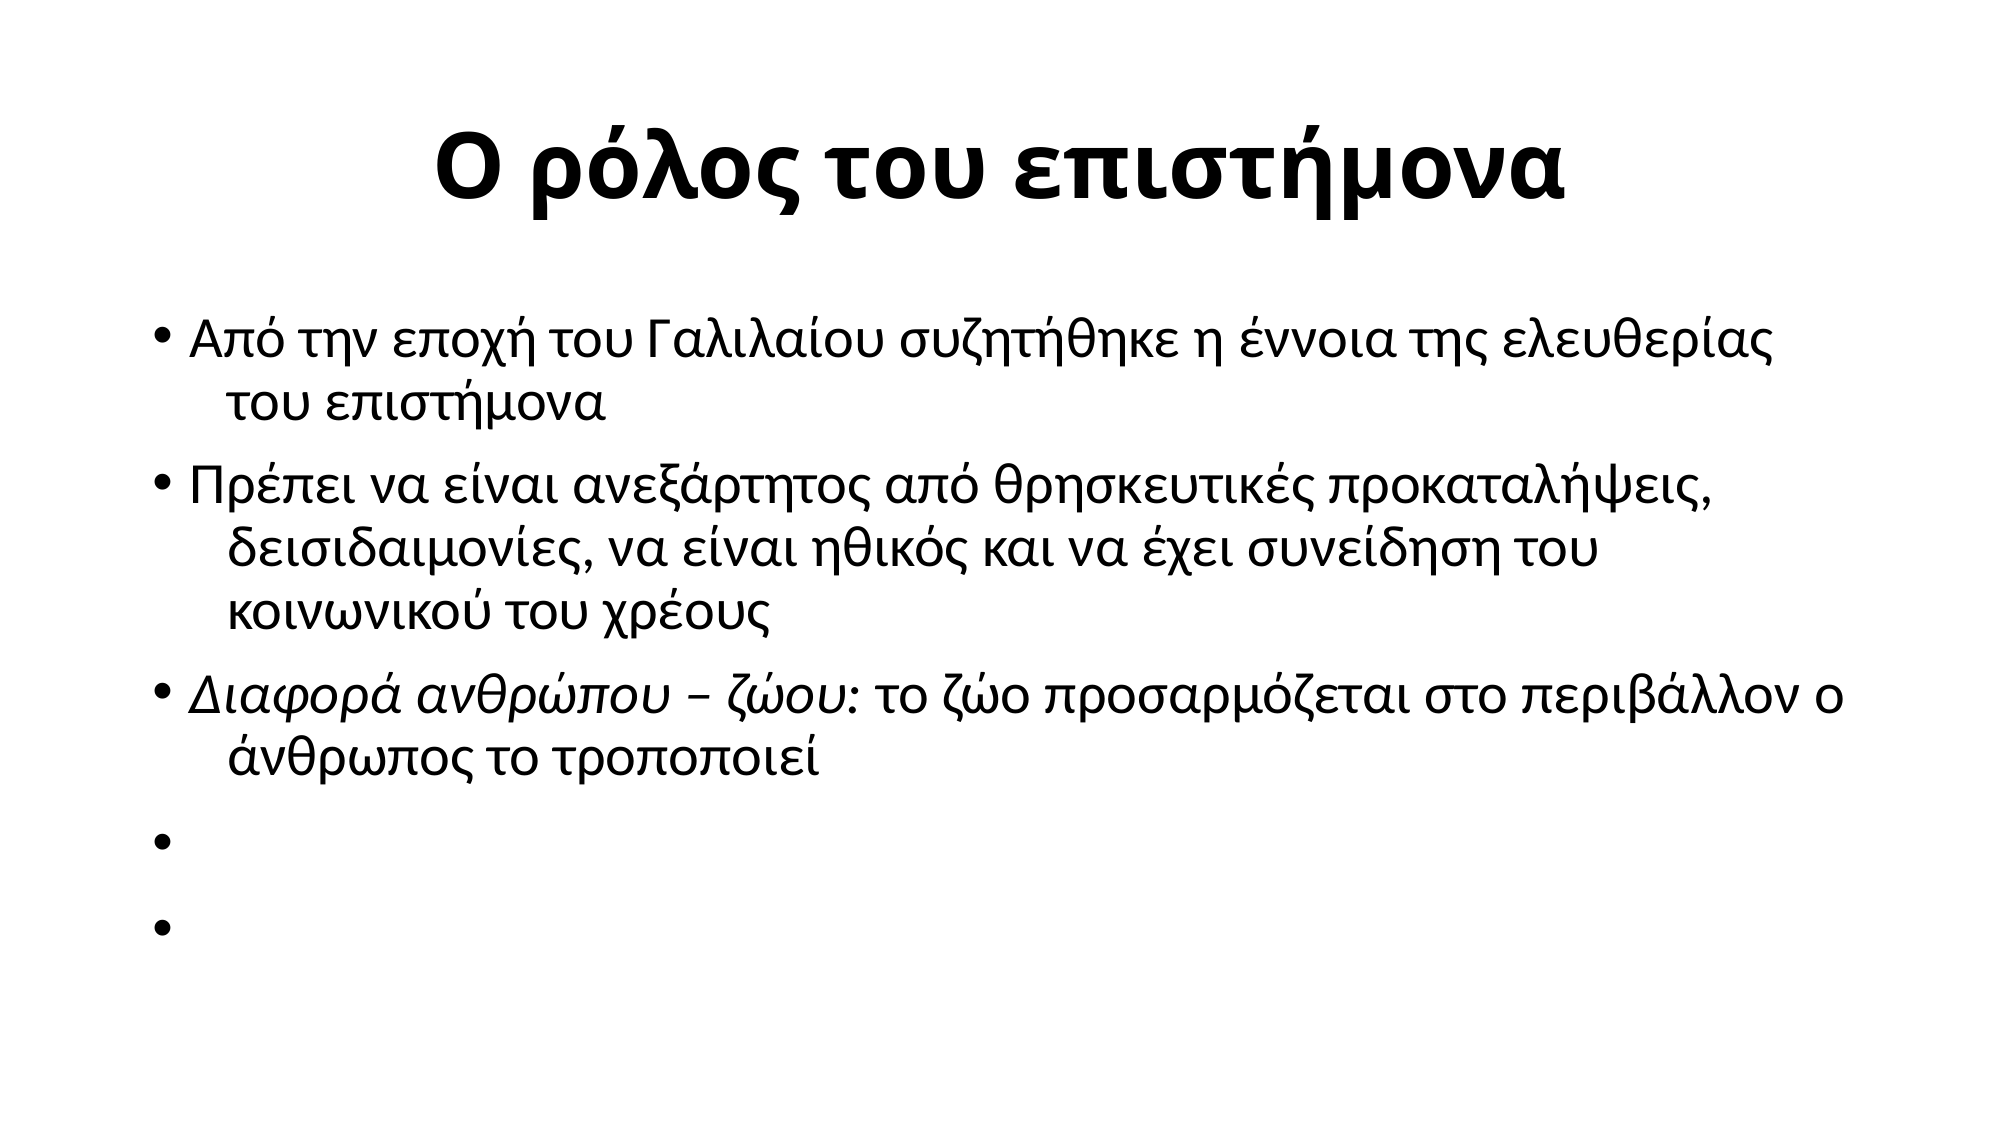

# Ο ρόλος του επιστήμονα
Από την εποχή του Γαλιλαίου συζητήθηκε η έννοια της ελευθερίας του επιστήμονα
Πρέπει να είναι ανεξάρτητος από θρησκευτικές προκαταλήψεις, δεισιδαιμονίες, να είναι ηθικός και να έχει συνείδηση του κοινωνικού του χρέους
Διαφορά ανθρώπου – ζώου: το ζώο προσαρμόζεται στο περιβάλλον ο άνθρωπος το τροποποιεί